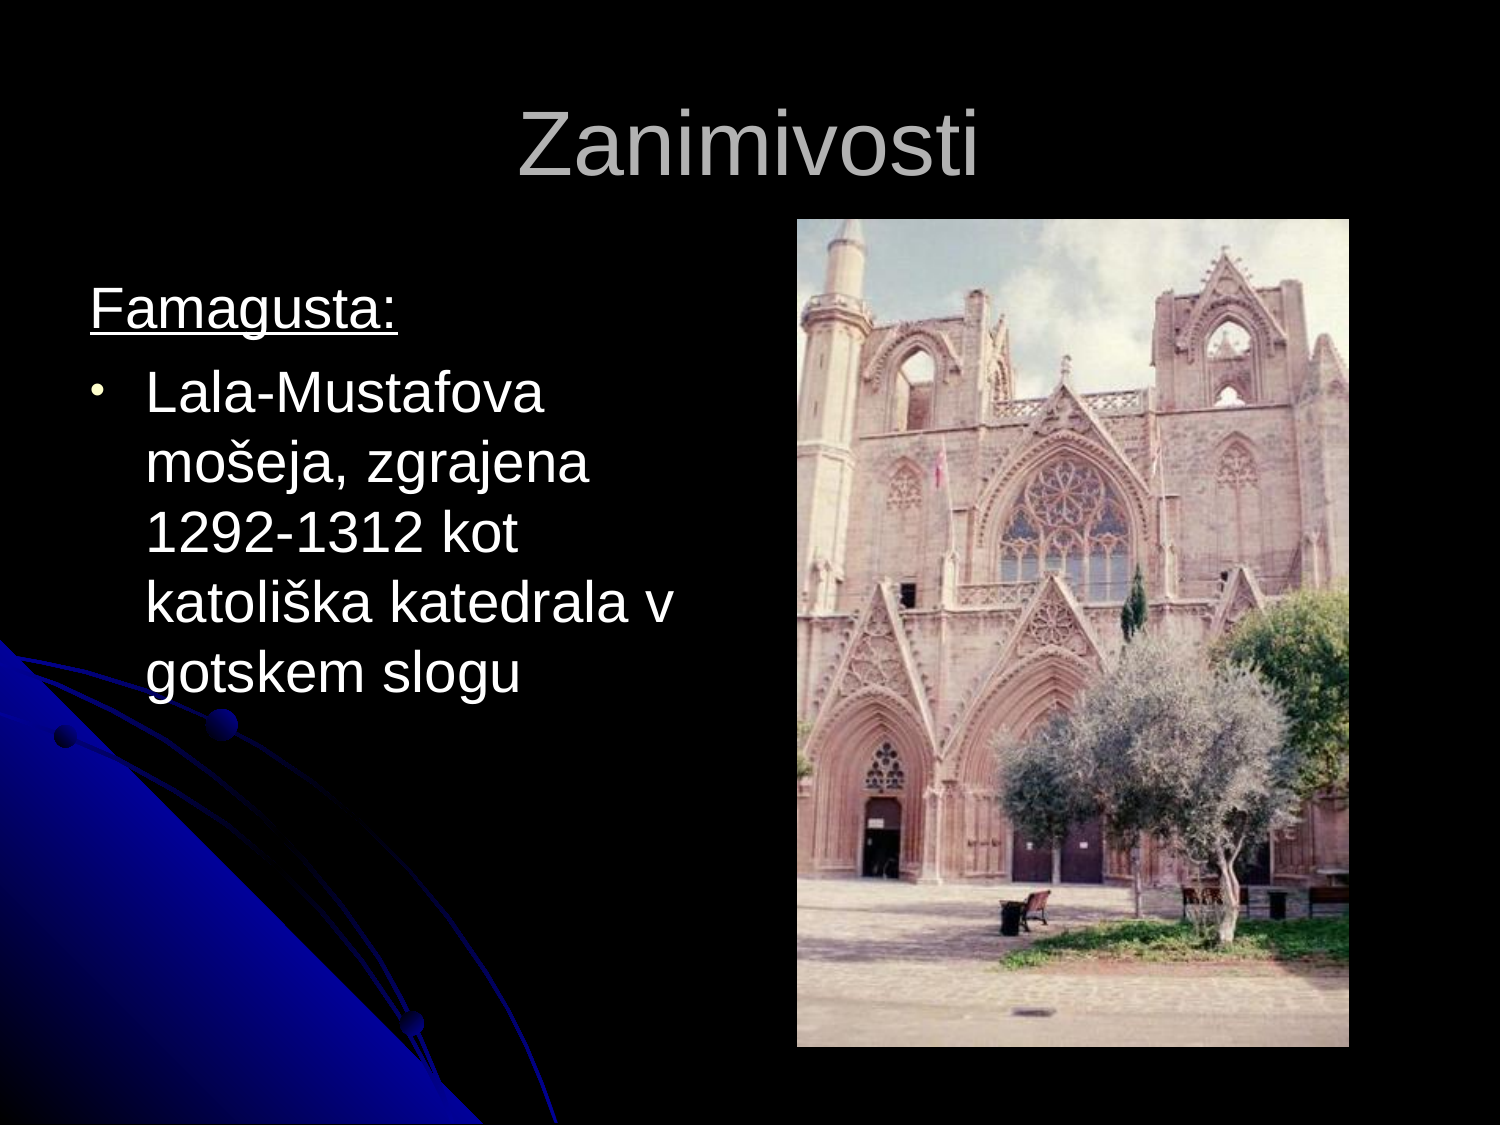

# Zanimivosti
Famagusta:
Lala-Mustafova mošeja, zgrajena 1292-1312 kot katoliška katedrala v gotskem slogu